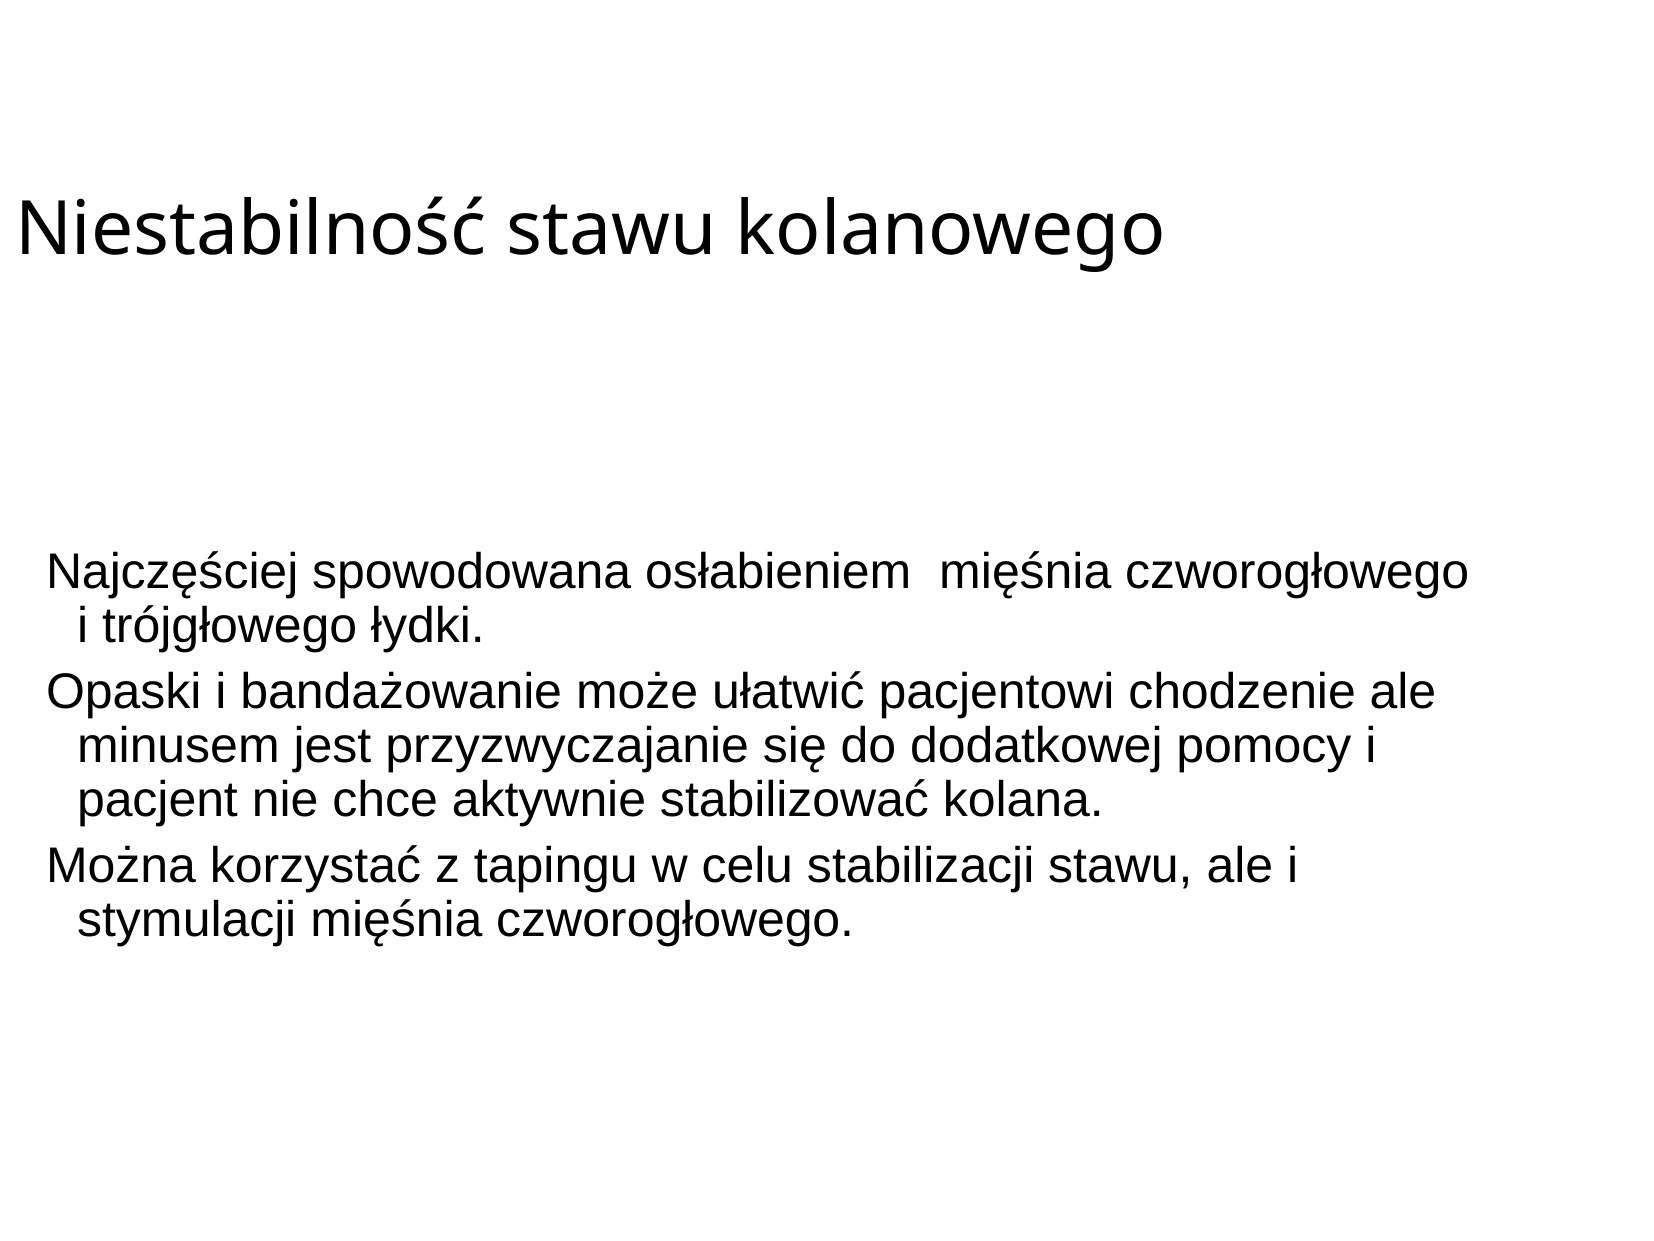

# Niestabilność stawu kolanowego
Najczęściej spowodowana osłabieniem mięśnia czworogłowego i trójgłowego łydki.
Opaski i bandażowanie może ułatwić pacjentowi chodzenie ale minusem jest przyzwyczajanie się do dodatkowej pomocy i pacjent nie chce aktywnie stabilizować kolana.
Można korzystać z tapingu w celu stabilizacji stawu, ale i stymulacji mięśnia czworogłowego.